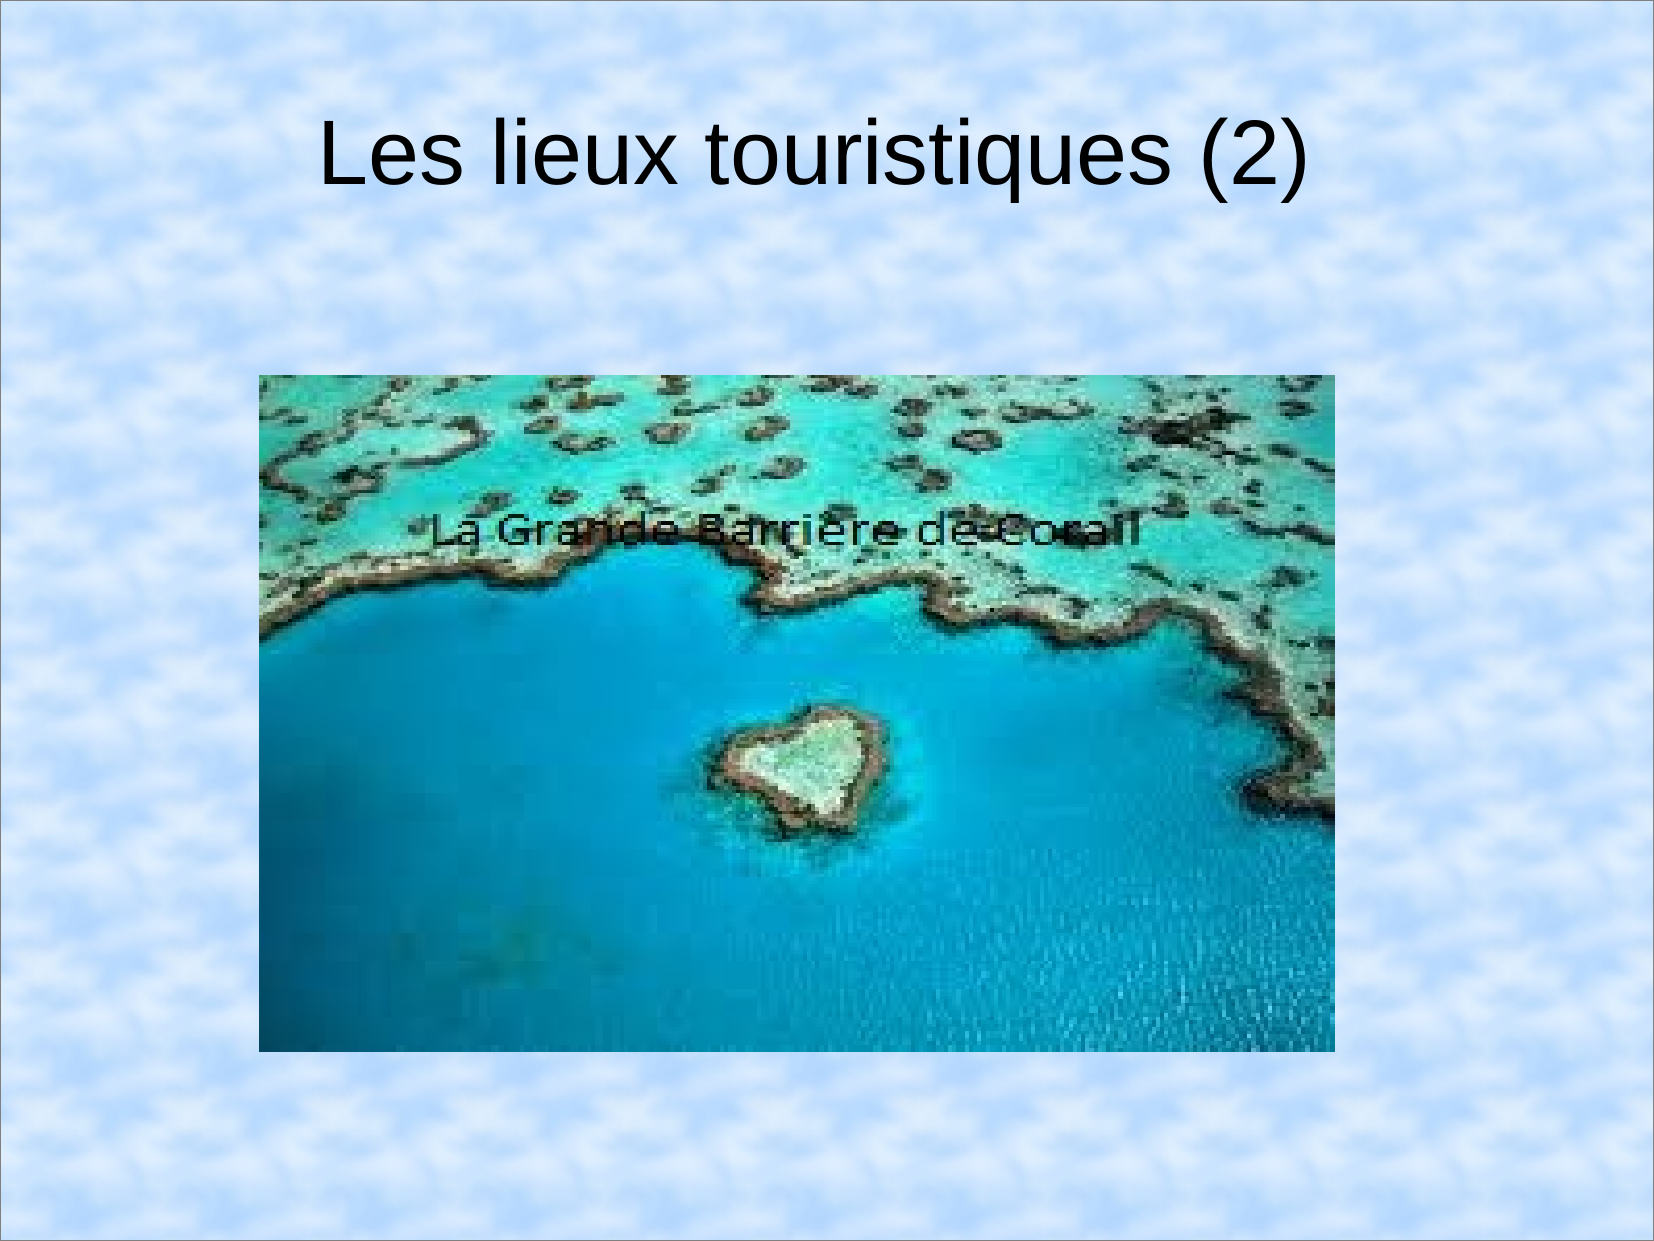

Les lieux touristiques (2)
# Les lieux touristiques (2)